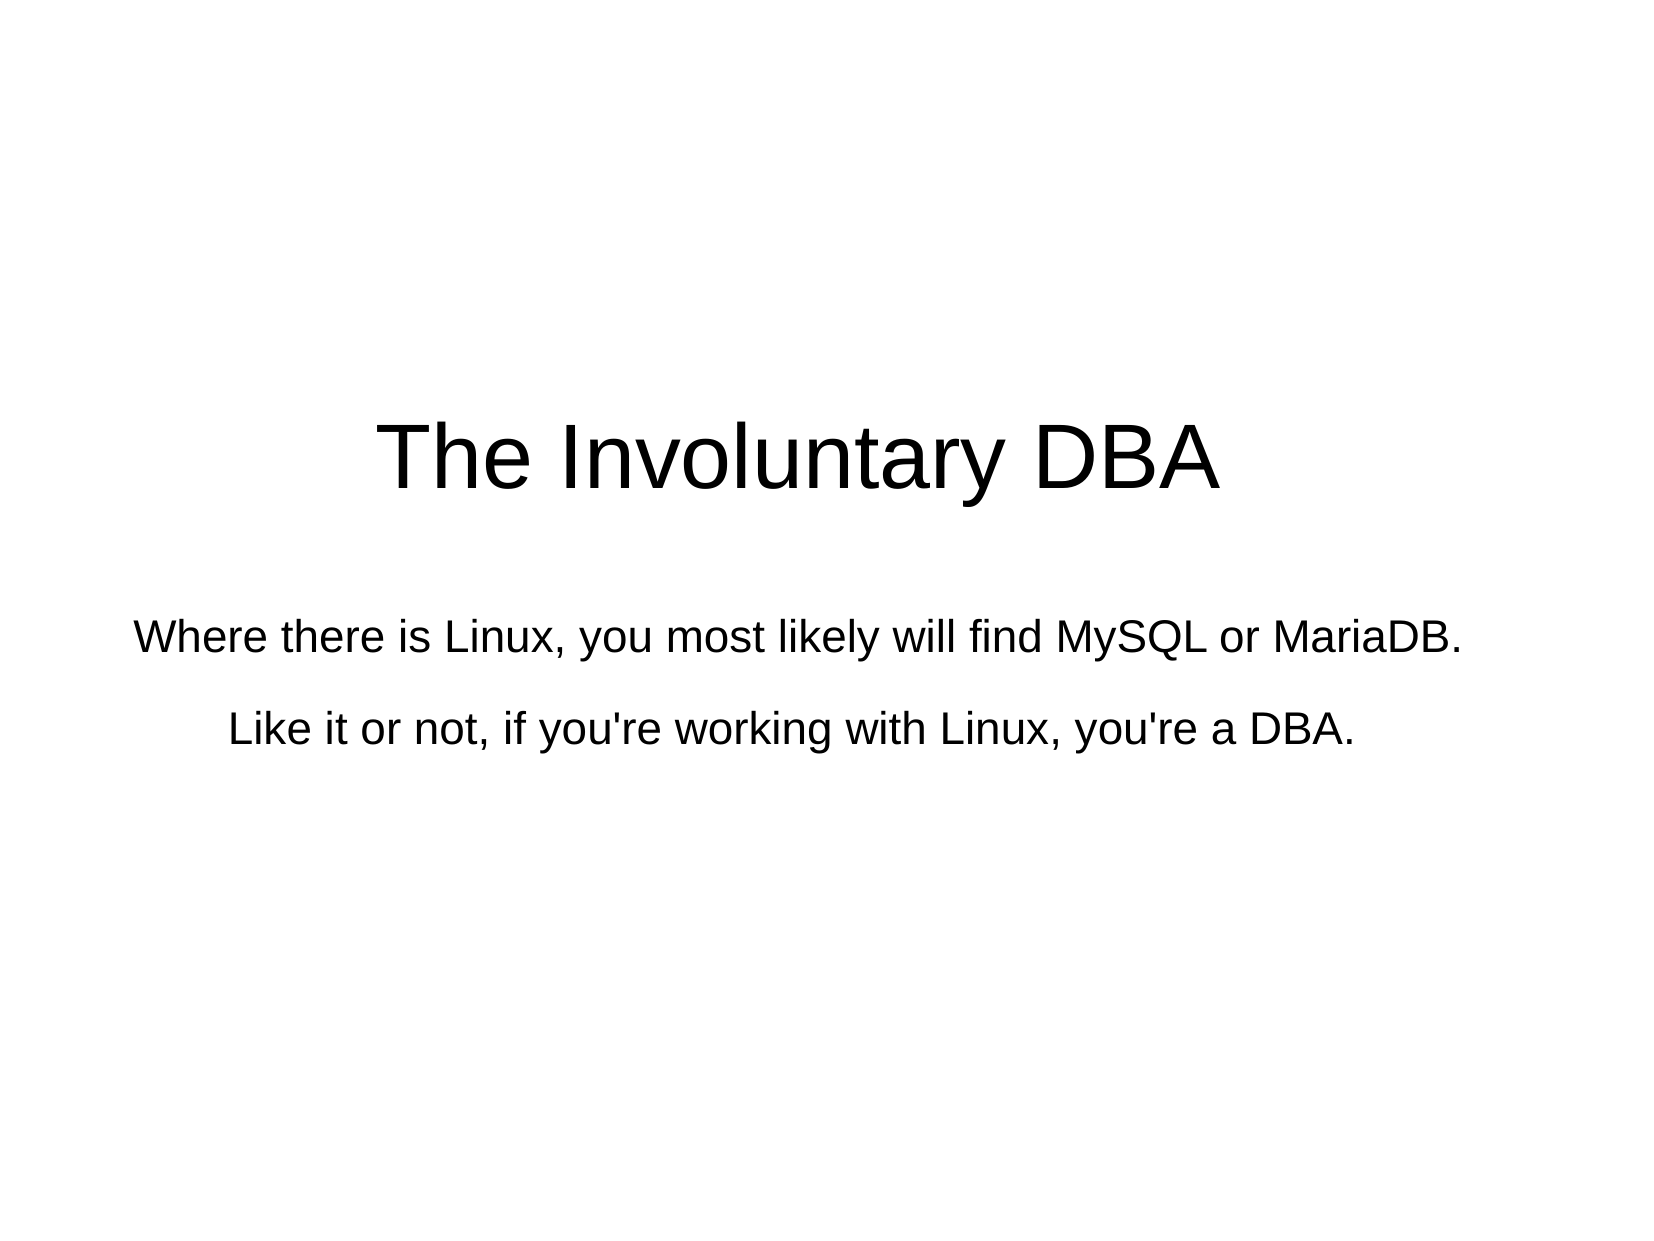

# The Involuntary DBA Where there is Linux, you most likely will find MySQL or MariaDB. Like it or not, if you're working with Linux, you're a DBA.